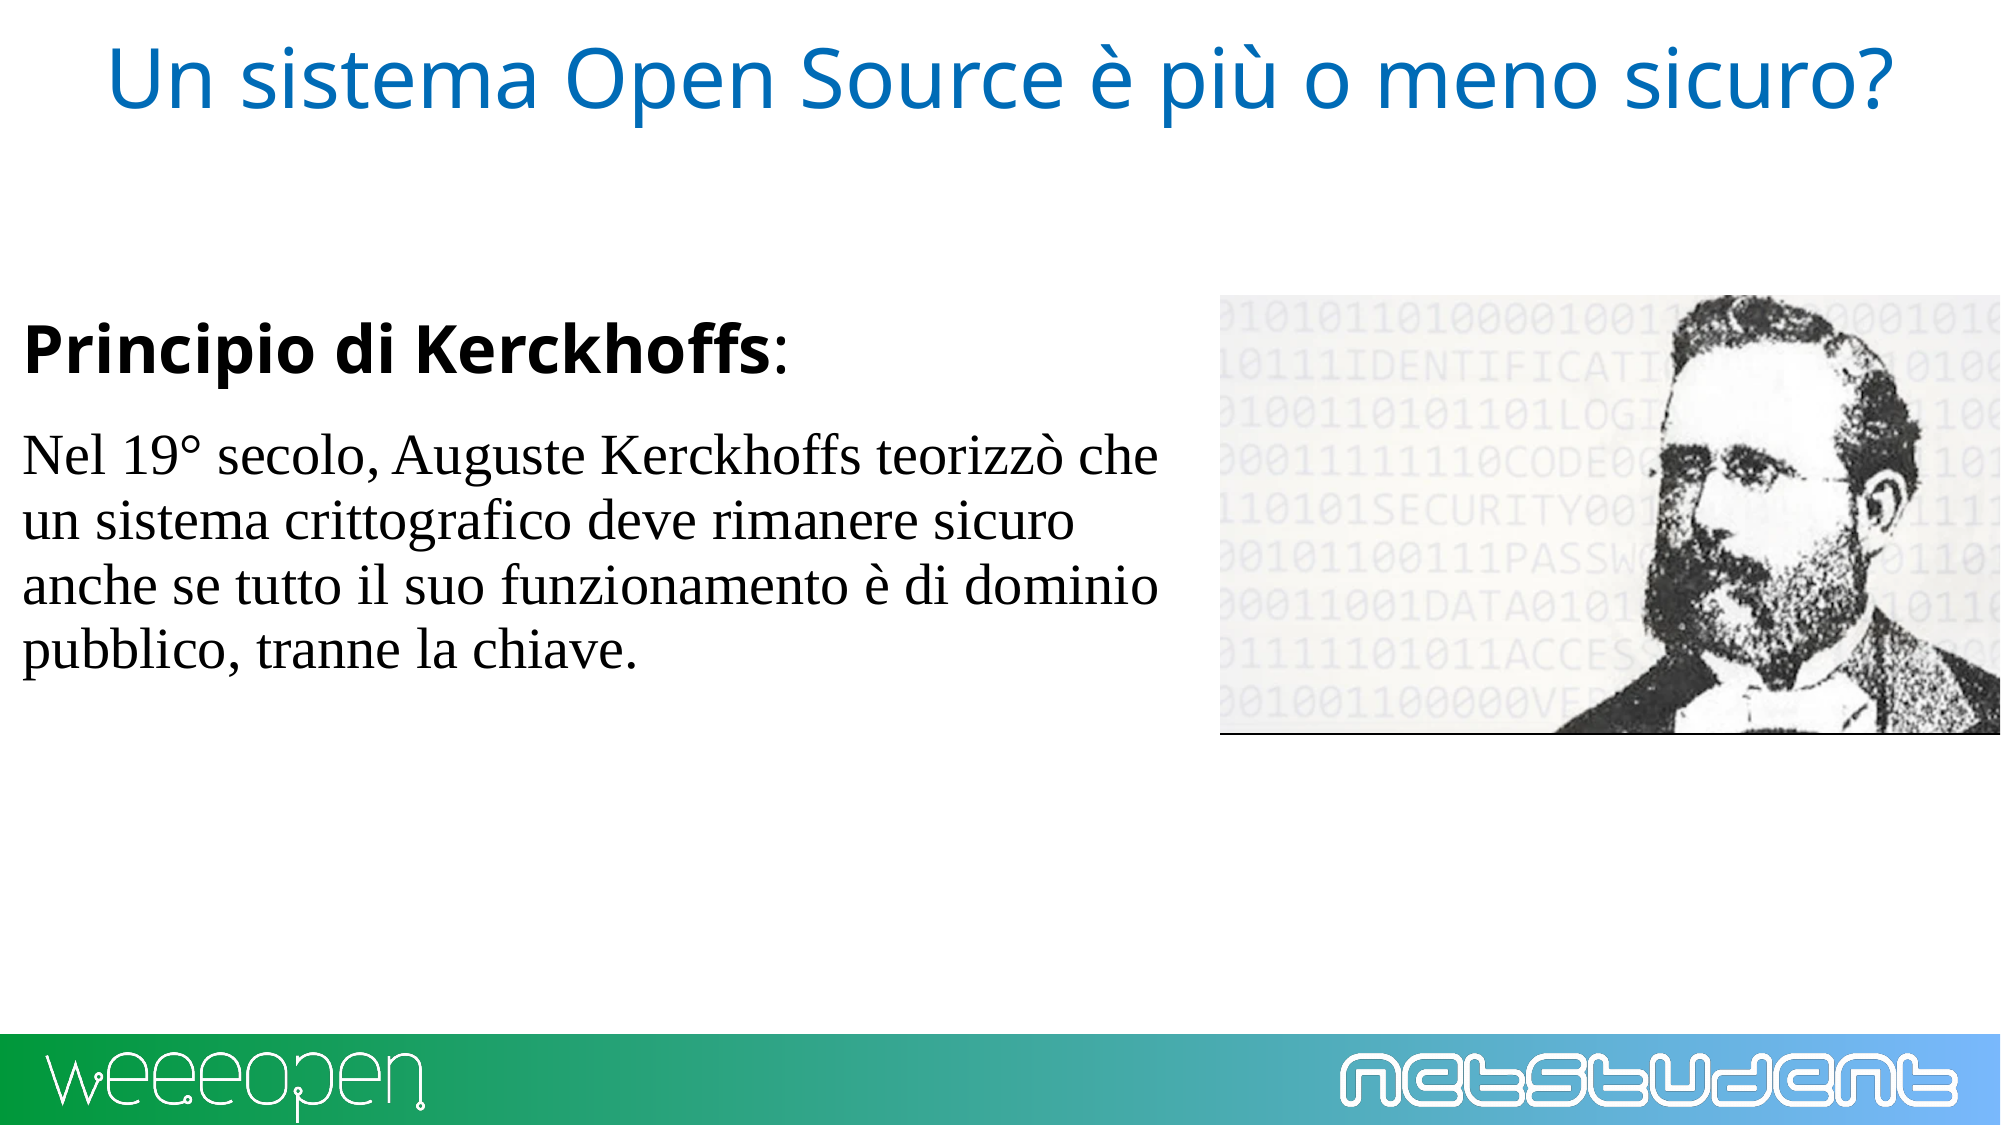

# Un sistema Open Source è più o meno sicuro?
Principio di Kerckhoffs:
Nel 19° secolo, Auguste Kerckhoffs teorizzò che un sistema crittografico deve rimanere sicuro anche se tutto il suo funzionamento è di dominio pubblico, tranne la chiave.